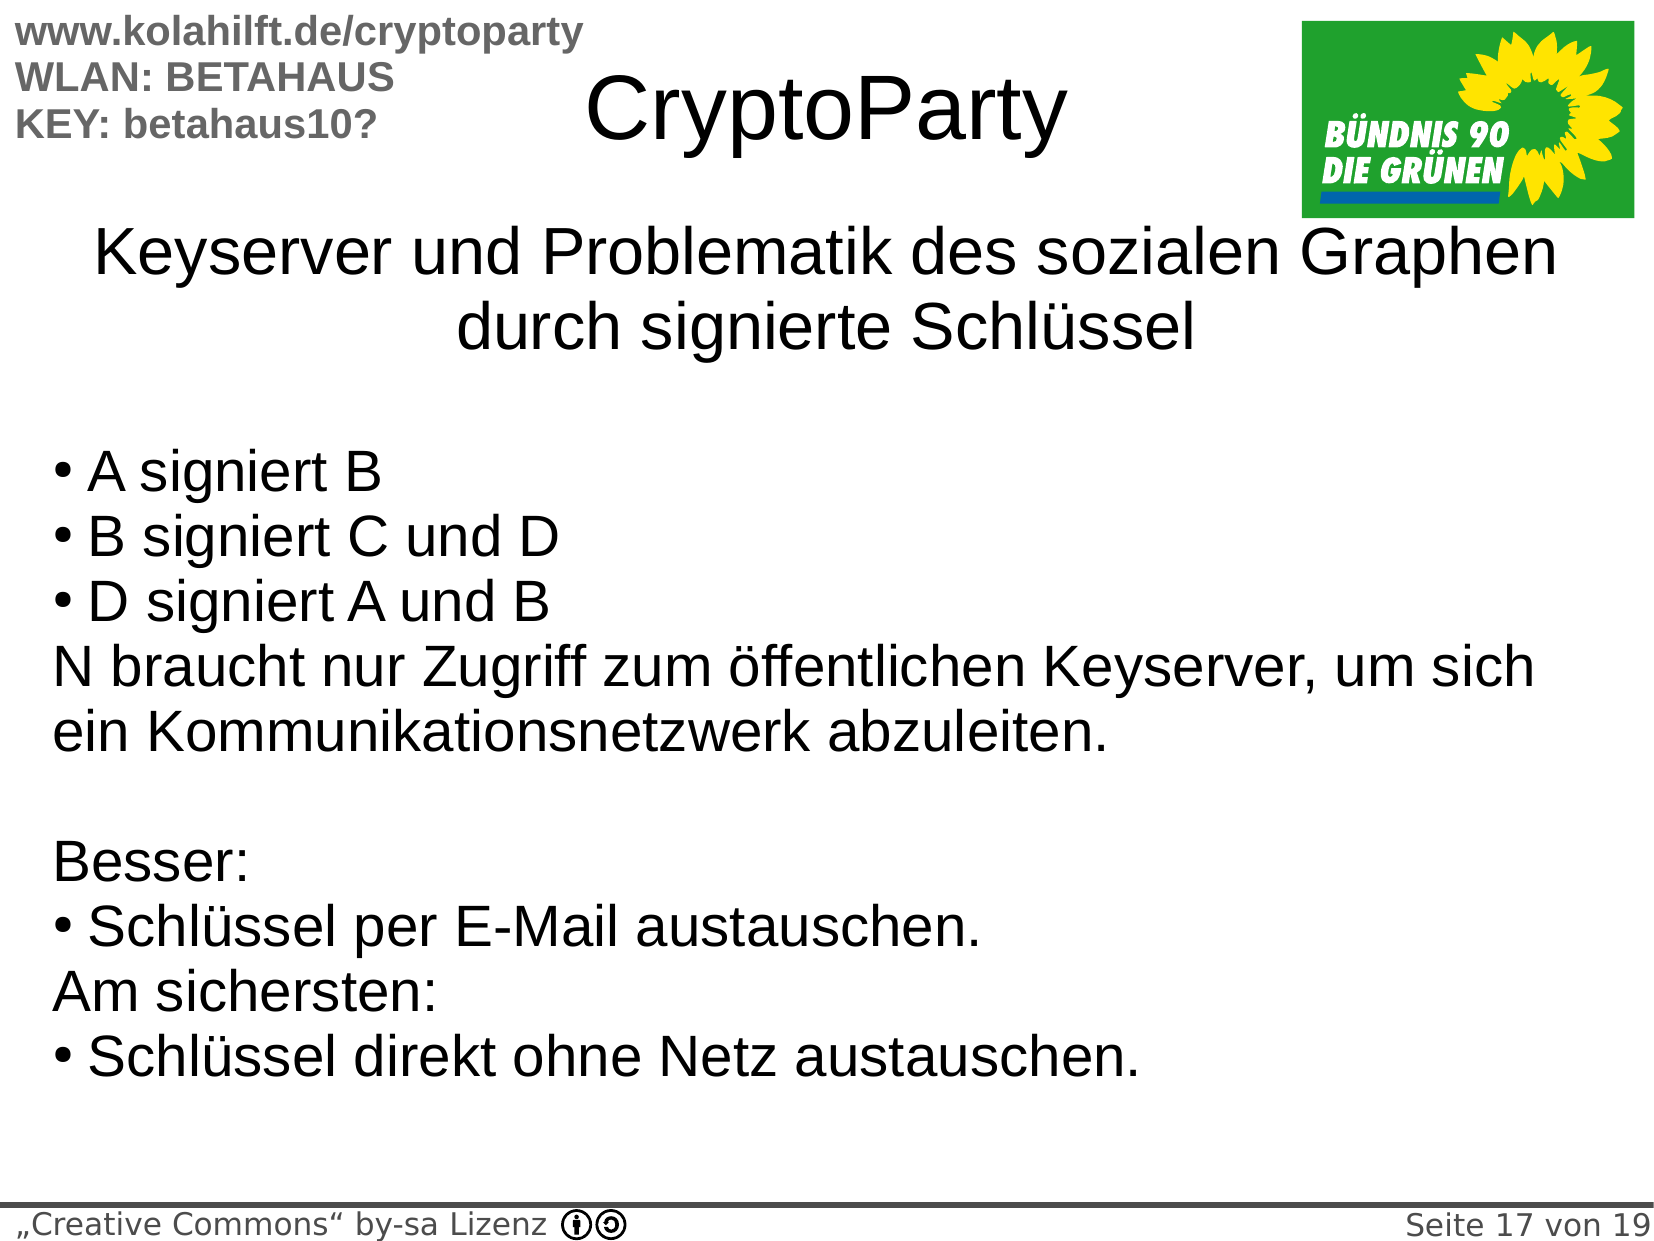

Keyserver und Problematik des sozialen Graphen durch signierte Schlüssel
A signiert B
B signiert C und D
D signiert A und B
N braucht nur Zugriff zum öffentlichen Keyserver, um sich ein Kommunikationsnetzwerk abzuleiten.
Besser:
Schlüssel per E-Mail austauschen.
Am sichersten:
Schlüssel direkt ohne Netz austauschen.